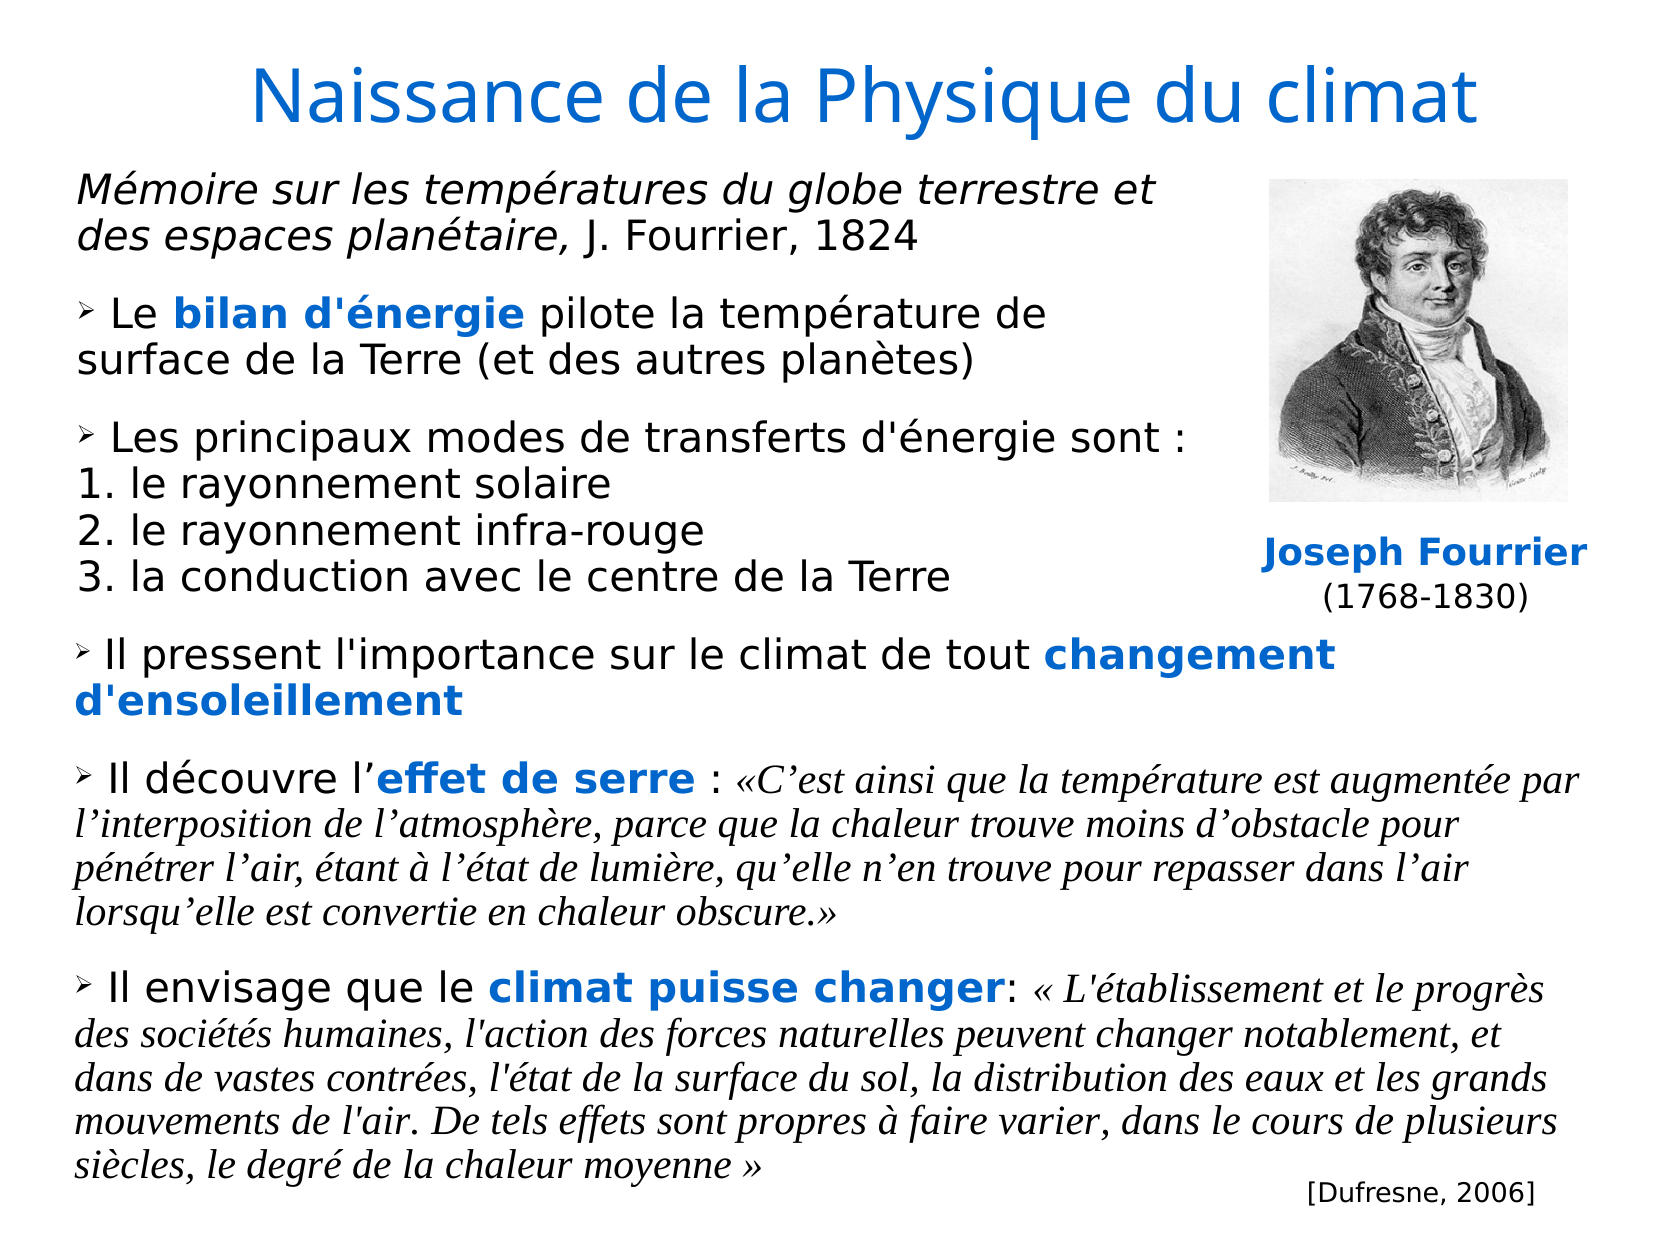

# Naissance de la Physique du climat
Mémoire sur les températures du globe terrestre et des espaces planétaire, J. Fourrier, 1824
 Le bilan d'énergie pilote la température de surface de la Terre (et des autres planètes)
 Les principaux modes de transferts d'énergie sont :
 le rayonnement solaire
 le rayonnement infra-rouge
 la conduction avec le centre de la Terre
Joseph Fourrier
(1768-1830)
 Il pressent l'importance sur le climat de tout changement d'ensoleillement
 Il découvre l’effet de serre : «C’est ainsi que la température est augmentée par l’interposition de l’atmosphère, parce que la chaleur trouve moins d’obstacle pour pénétrer l’air, étant à l’état de lumière, qu’elle n’en trouve pour repasser dans l’air lorsqu’elle est convertie en chaleur obscure.»
 Il envisage que le climat puisse changer: « L'établissement et le progrès des sociétés humaines, l'action des forces naturelles peuvent changer notablement, et dans de vastes contrées, l'état de la surface du sol, la distribution des eaux et les grands mouvements de l'air. De tels effets sont propres à faire varier, dans le cours de plusieurs siècles, le degré de la chaleur moyenne »
[Dufresne, 2006]
Mémoire sur les températures du globe terrestre et des espaces planétaire, J. Fourrier, 1824
La Terre est une planète comme les autres
 Le bilan d'énergie pilote la température de surface de la Terre
Les principaux modes de transferts d'énergie sont
Rayonnement solaire
Rayonnement infra-rouge
Conduction avec le centre de la Terre